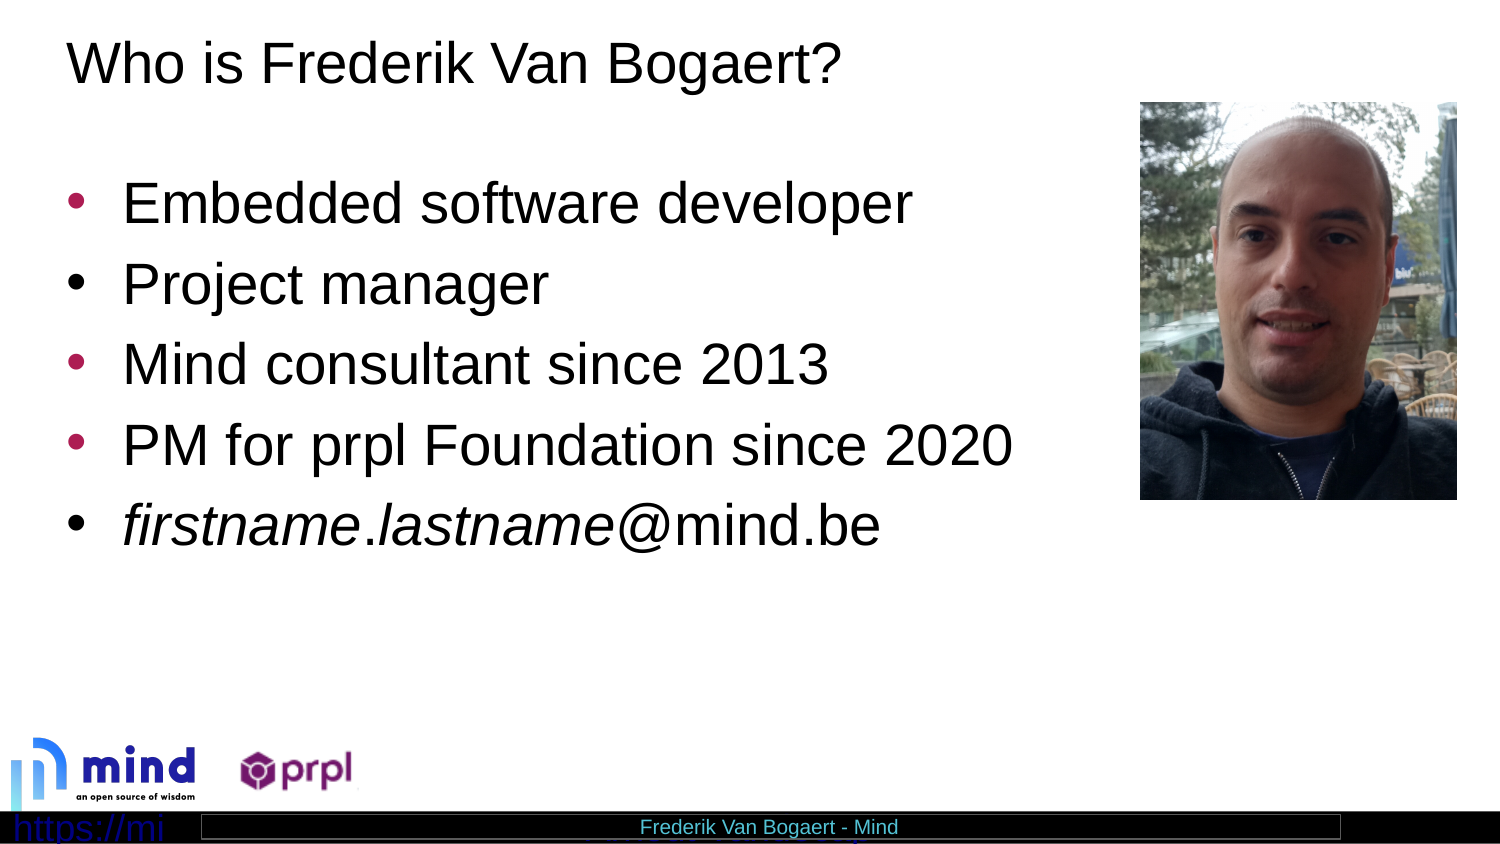

# Who is Frederik Van Bogaert?
Embedded software developer
Project manager
Mind consultant since 2013
PM for prpl Foundation since 2020
firstname.lastname@mind.be
Frederik Van Bogaert - Mind